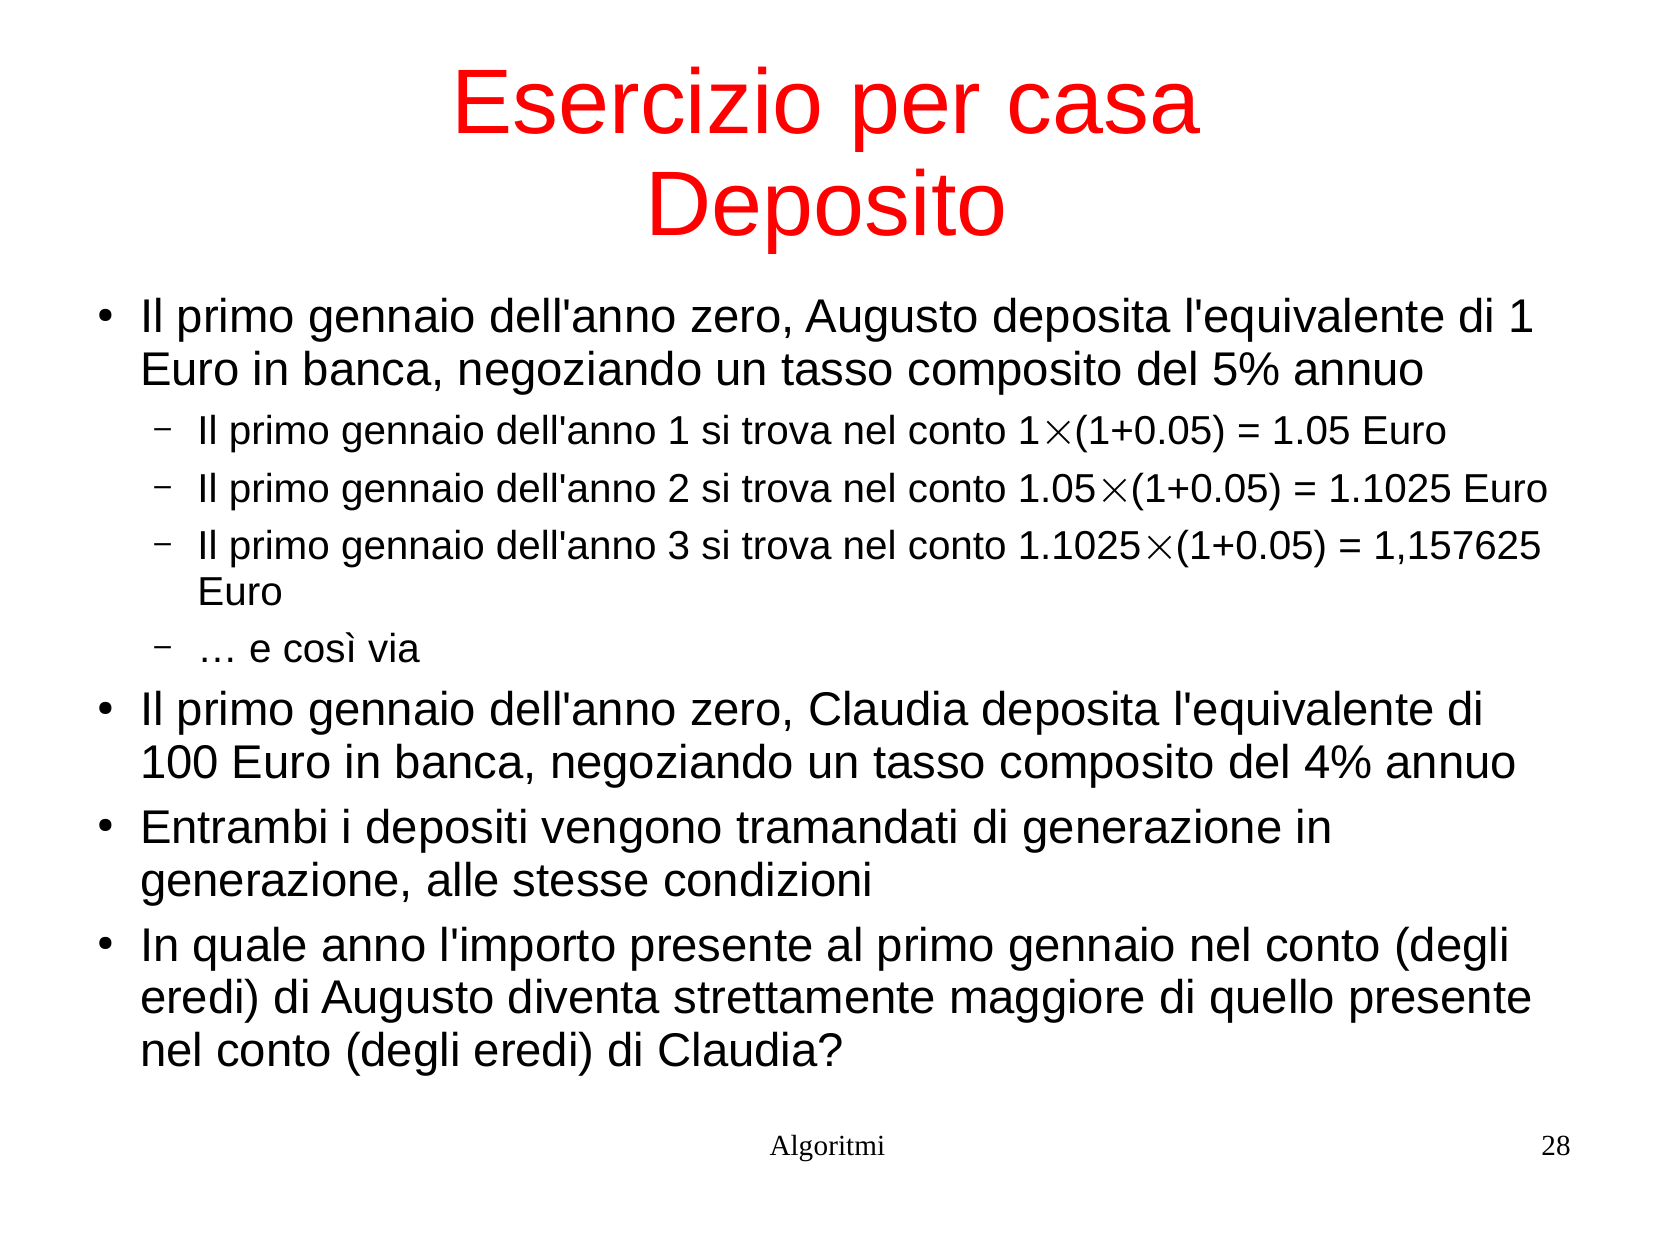

# Esercizio per casa Deposito
Il primo gennaio dell'anno zero, Augusto deposita l'equivalente di 1 Euro in banca, negoziando un tasso composito del 5% annuo
Il primo gennaio dell'anno 1 si trova nel conto 1´(1+0.05) = 1.05 Euro
Il primo gennaio dell'anno 2 si trova nel conto 1.05´(1+0.05) = 1.1025 Euro
Il primo gennaio dell'anno 3 si trova nel conto 1.1025´(1+0.05) = 1,157625 Euro
… e così via
Il primo gennaio dell'anno zero, Claudia deposita l'equivalente di 100 Euro in banca, negoziando un tasso composito del 4% annuo
Entrambi i depositi vengono tramandati di generazione in generazione, alle stesse condizioni
In quale anno l'importo presente al primo gennaio nel conto (degli eredi) di Augusto diventa strettamente maggiore di quello presente nel conto (degli eredi) di Claudia?
Algoritmi
28